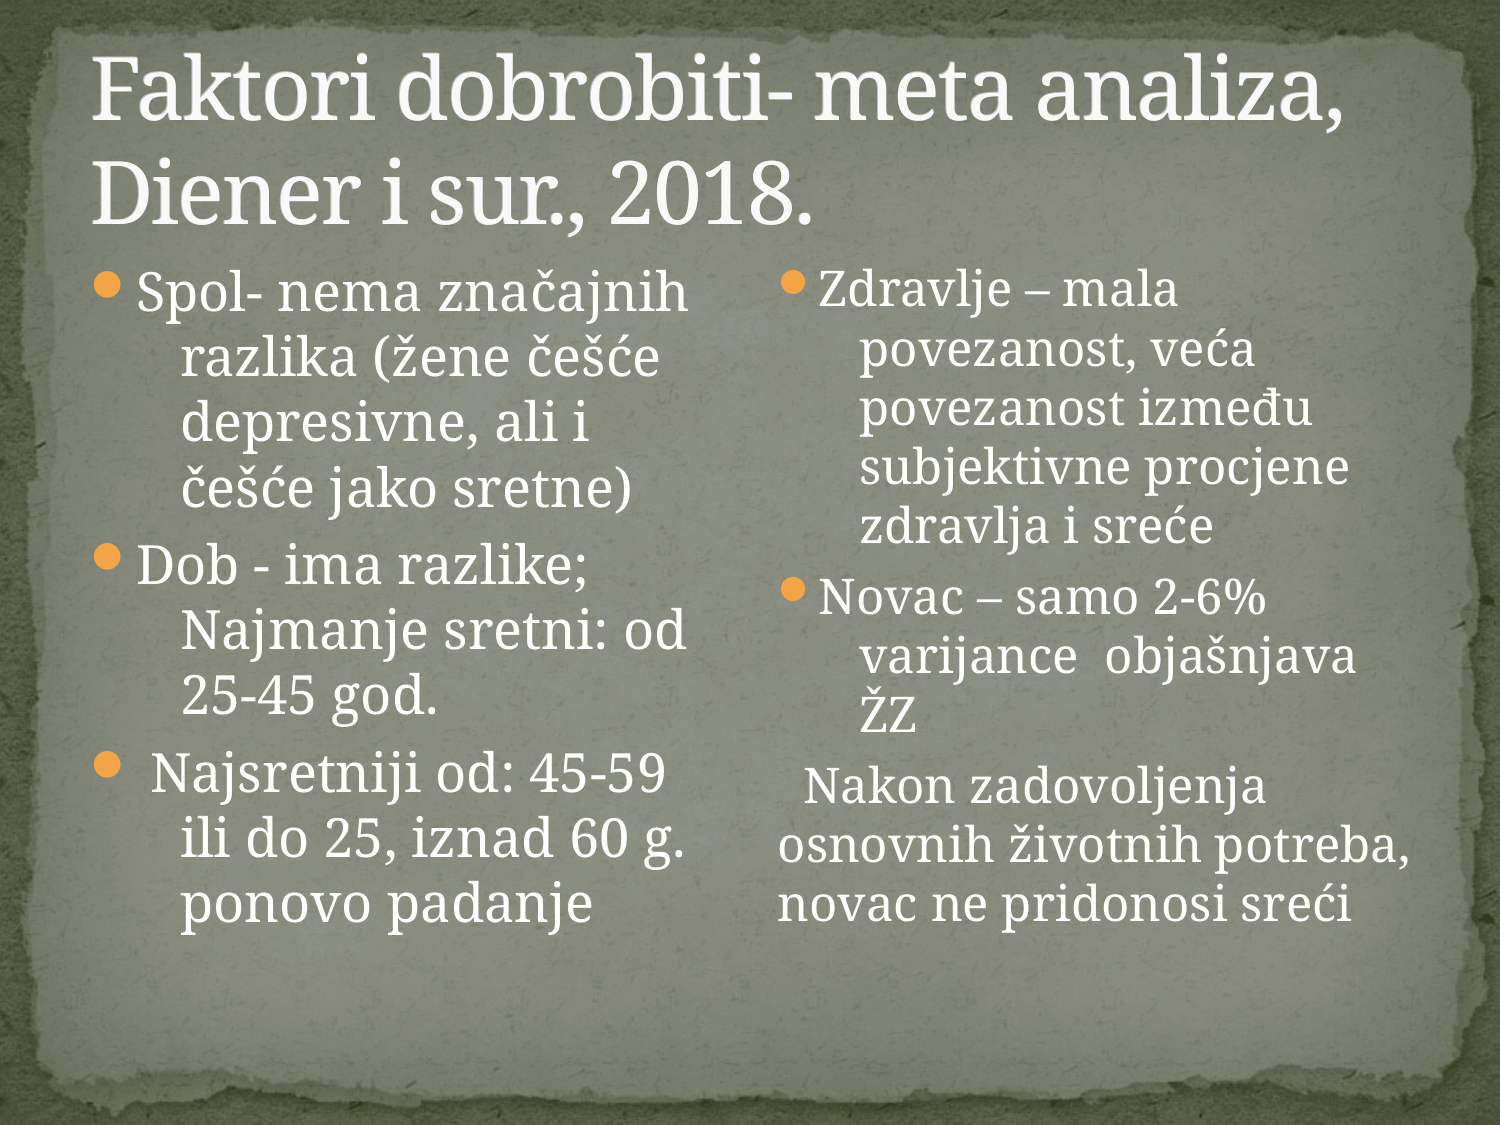

# Faktori dobrobiti- meta analiza, Diener i sur., 2018.
Spol- nema značajnih razlika (žene češće depresivne, ali i češće jako sretne)
Dob - ima razlike; Najmanje sretni: od 25-45 god.
 Najsretniji od: 45-59 ili do 25, iznad 60 g. ponovo padanje
Zdravlje – mala povezanost, veća povezanost između subjektivne procjene zdravlja i sreće
Novac – samo 2-6% varijance objašnjava ŽZ
 Nakon zadovoljenja osnovnih životnih potreba, novac ne pridonosi sreći